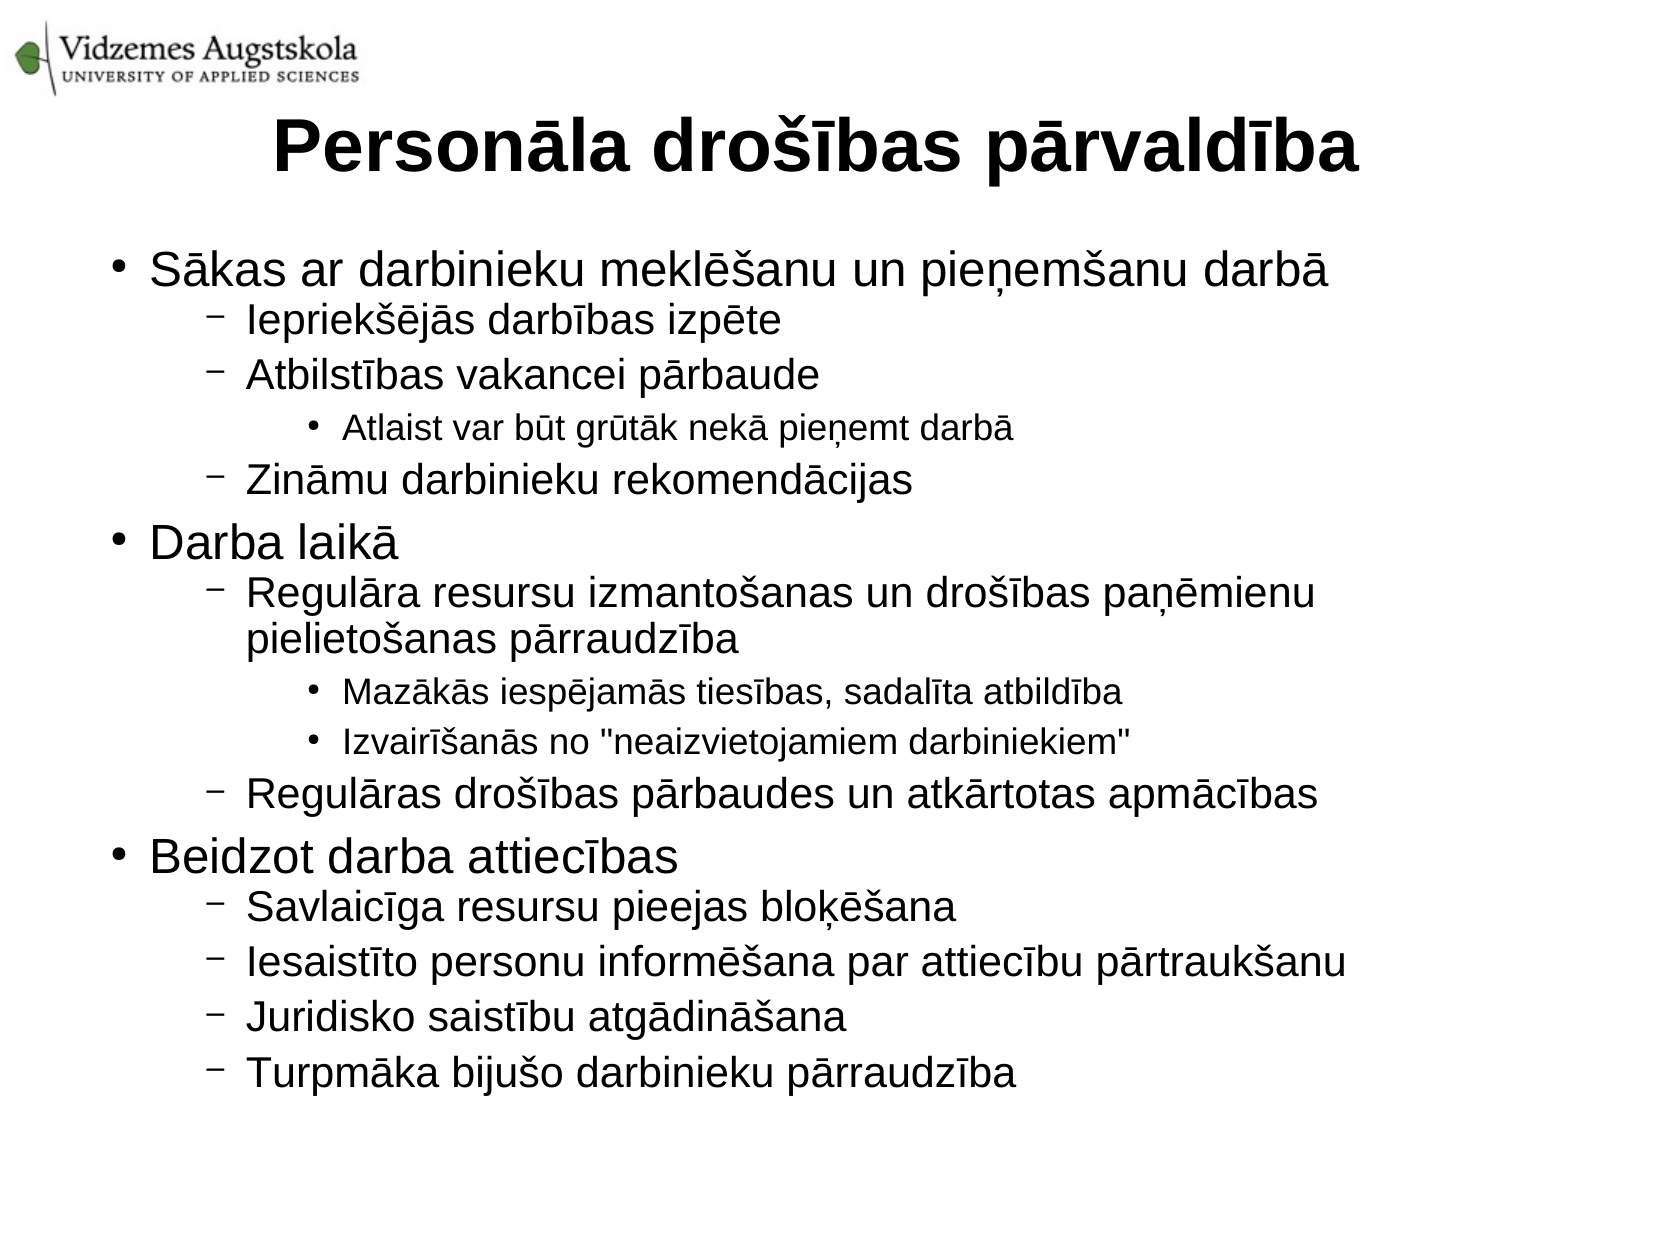

# Personāla drošības pārvaldība
Sākas ar darbinieku meklēšanu un pieņemšanu darbā
Iepriekšējās darbības izpēte
Atbilstības vakancei pārbaude
Atlaist var būt grūtāk nekā pieņemt darbā
Zināmu darbinieku rekomendācijas
Darba laikā
Regulāra resursu izmantošanas un drošības paņēmienu pielietošanas pārraudzība
Mazākās iespējamās tiesības, sadalīta atbildība
Izvairīšanās no "neaizvietojamiem darbiniekiem"
Regulāras drošības pārbaudes un atkārtotas apmācības
Beidzot darba attiecības
Savlaicīga resursu pieejas bloķēšana
Iesaistīto personu informēšana par attiecību pārtraukšanu
Juridisko saistību atgādināšana
Turpmāka bijušo darbinieku pārraudzība